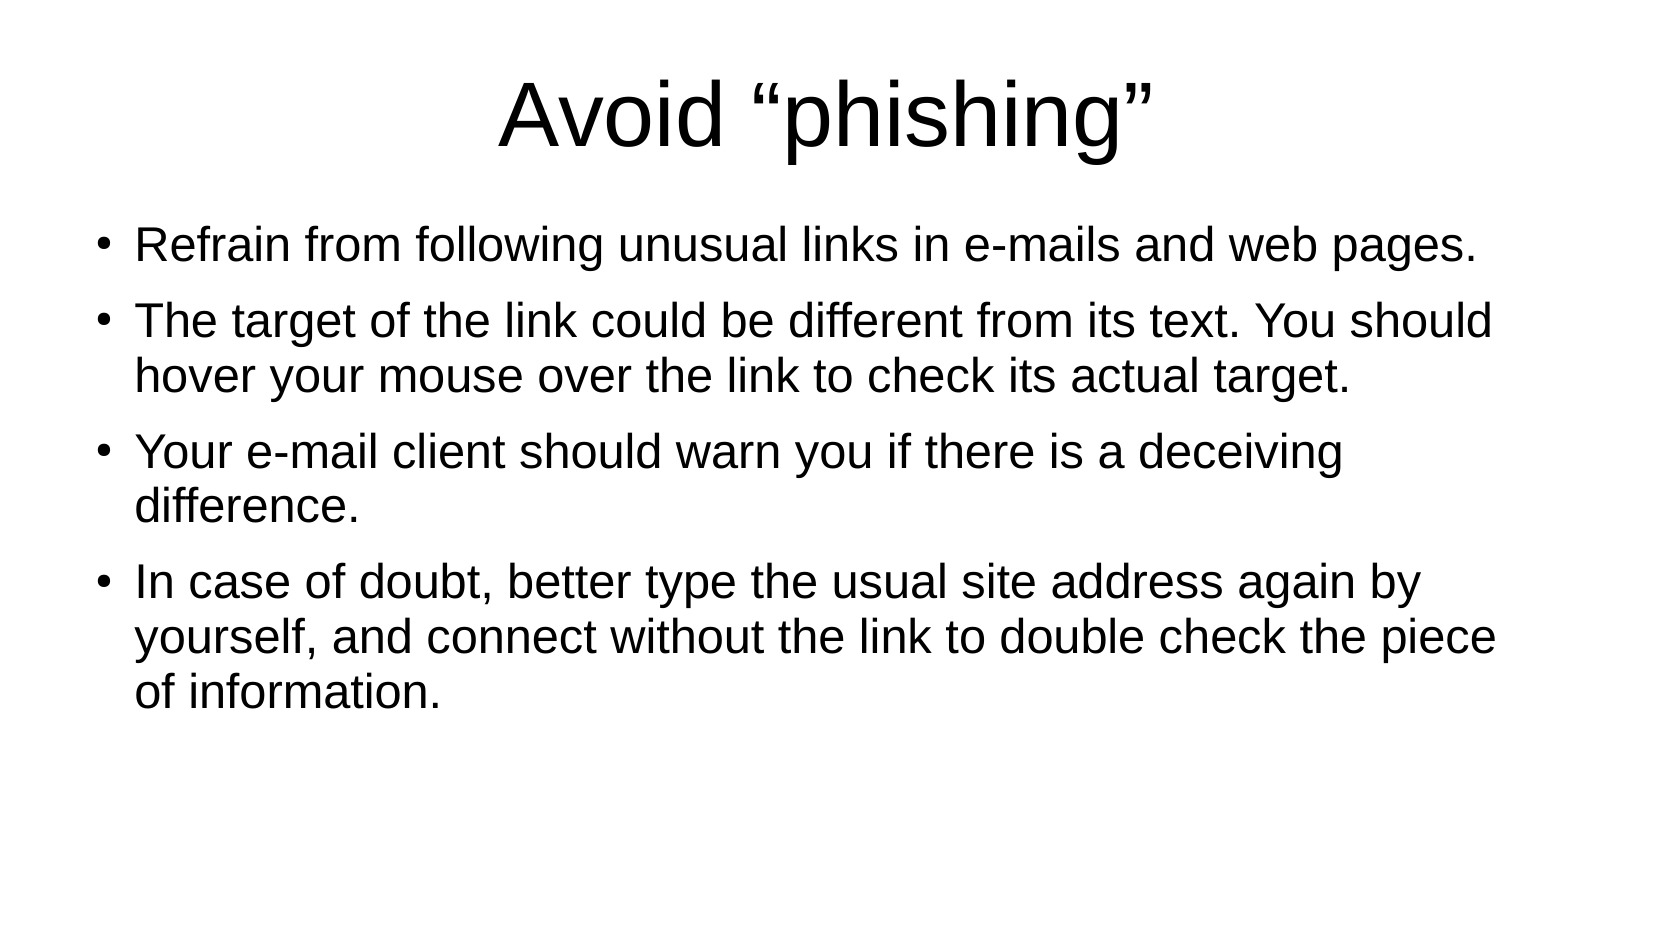

# Avoid “phishing”
Refrain from following unusual links in e-mails and web pages.
The target of the link could be different from its text. You should hover your mouse over the link to check its actual target.
Your e-mail client should warn you if there is a deceiving difference.
In case of doubt, better type the usual site address again by yourself, and connect without the link to double check the piece of information.